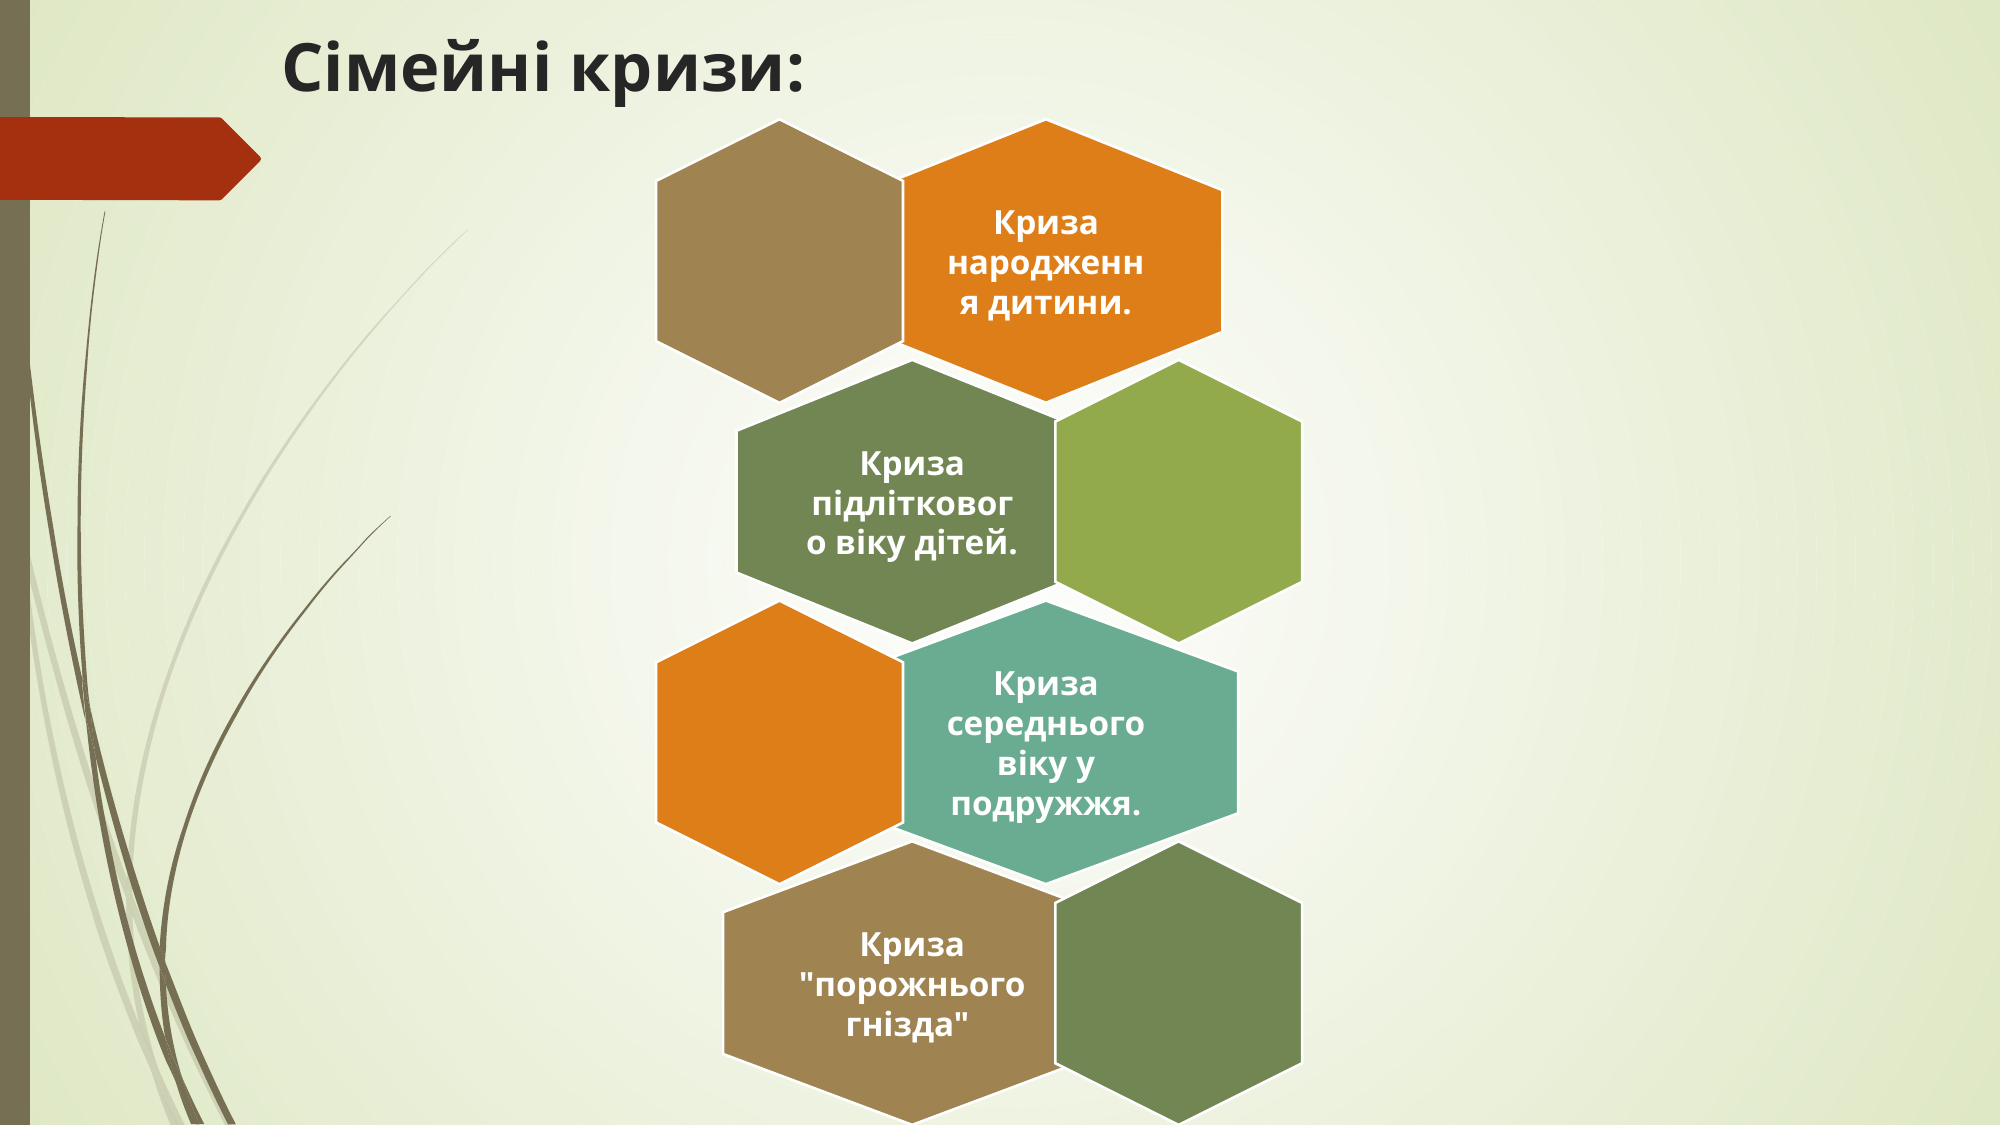

# Сімейні кризи:
Криза народження дитини.
Криза підліткового віку дітей.
Криза середнього віку у подружжя.
Криза "порожнього гнізда"